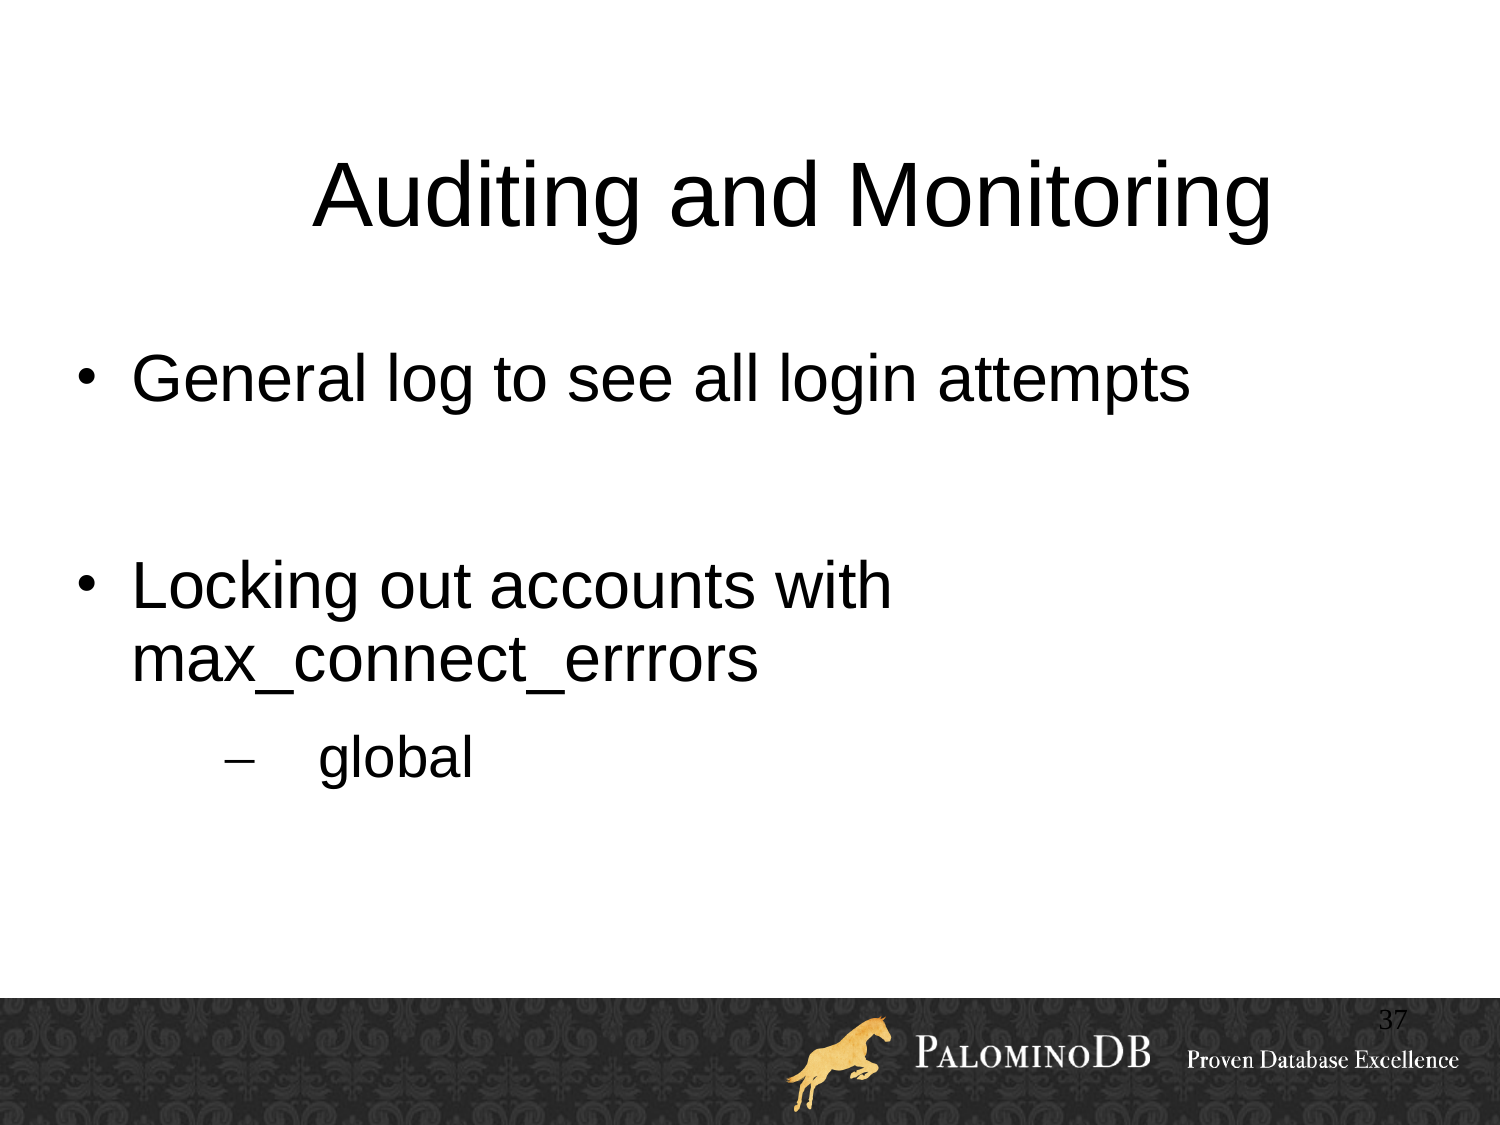

# Auditing and Monitoring
General log to see all login attempts
Locking out accounts with max_connect_errrors
global